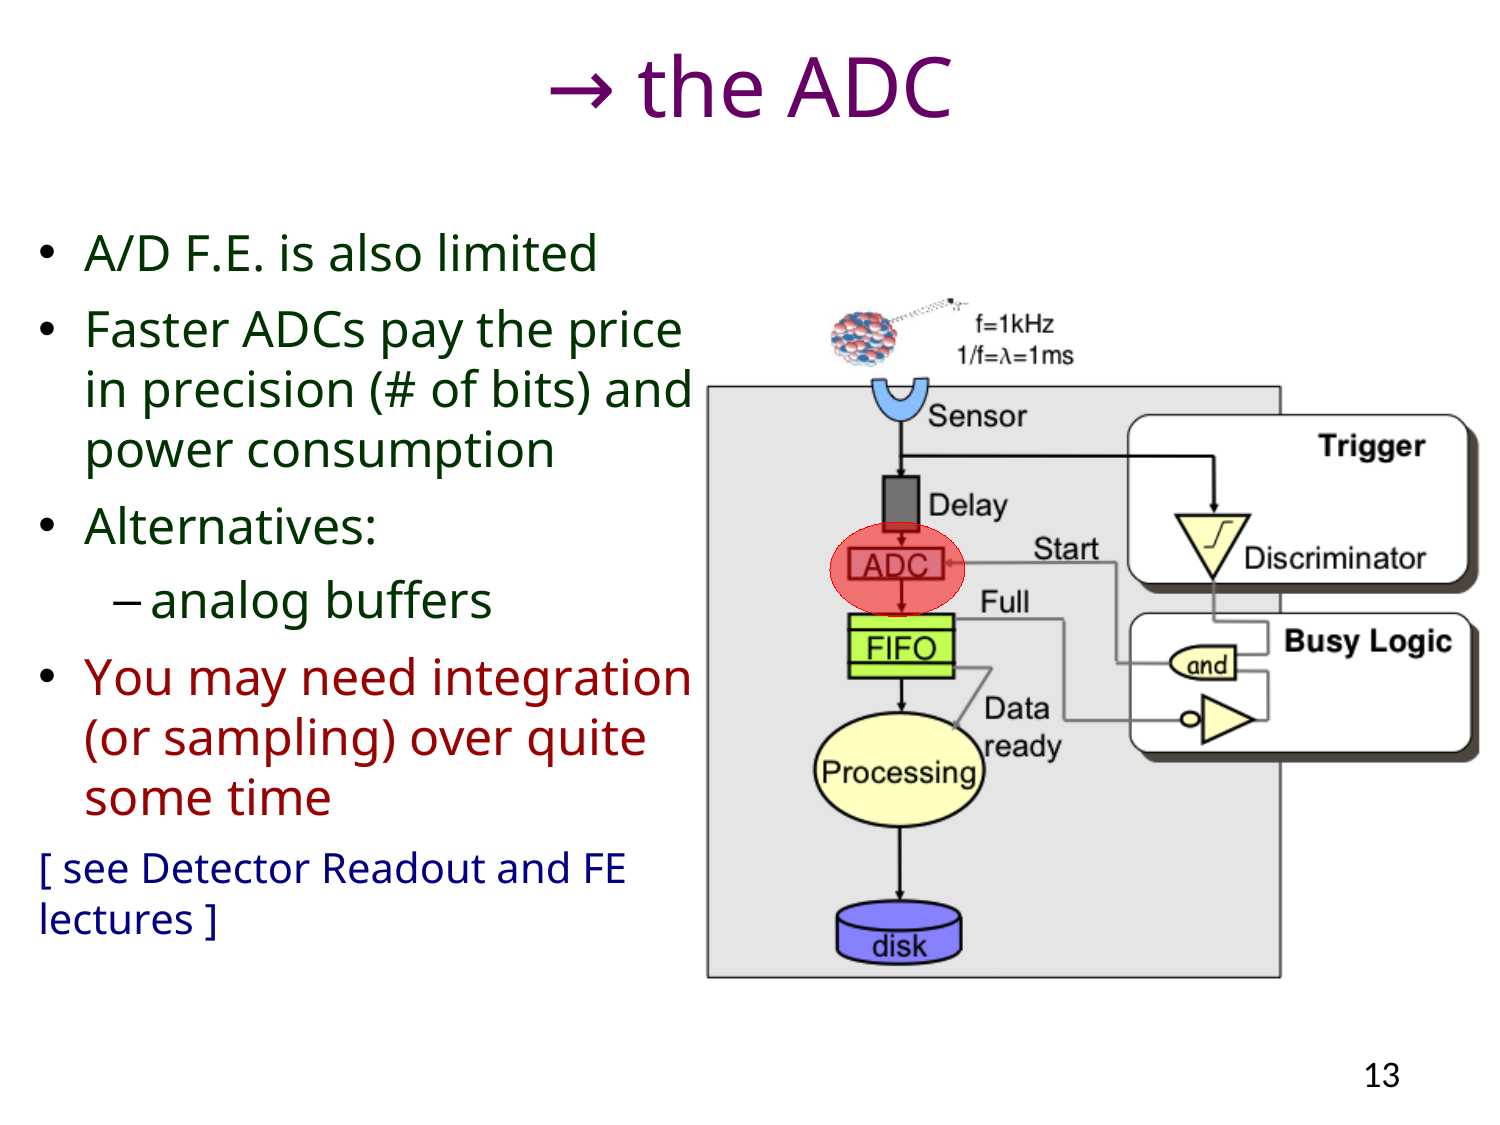

# → the ADC
A/D F.E. is also limited
Faster ADCs pay the price in precision (# of bits) and power consumption
Alternatives:
analog buffers
You may need integration (or sampling) over quite some time
[ see Detector Readout and FE lectures ]
13